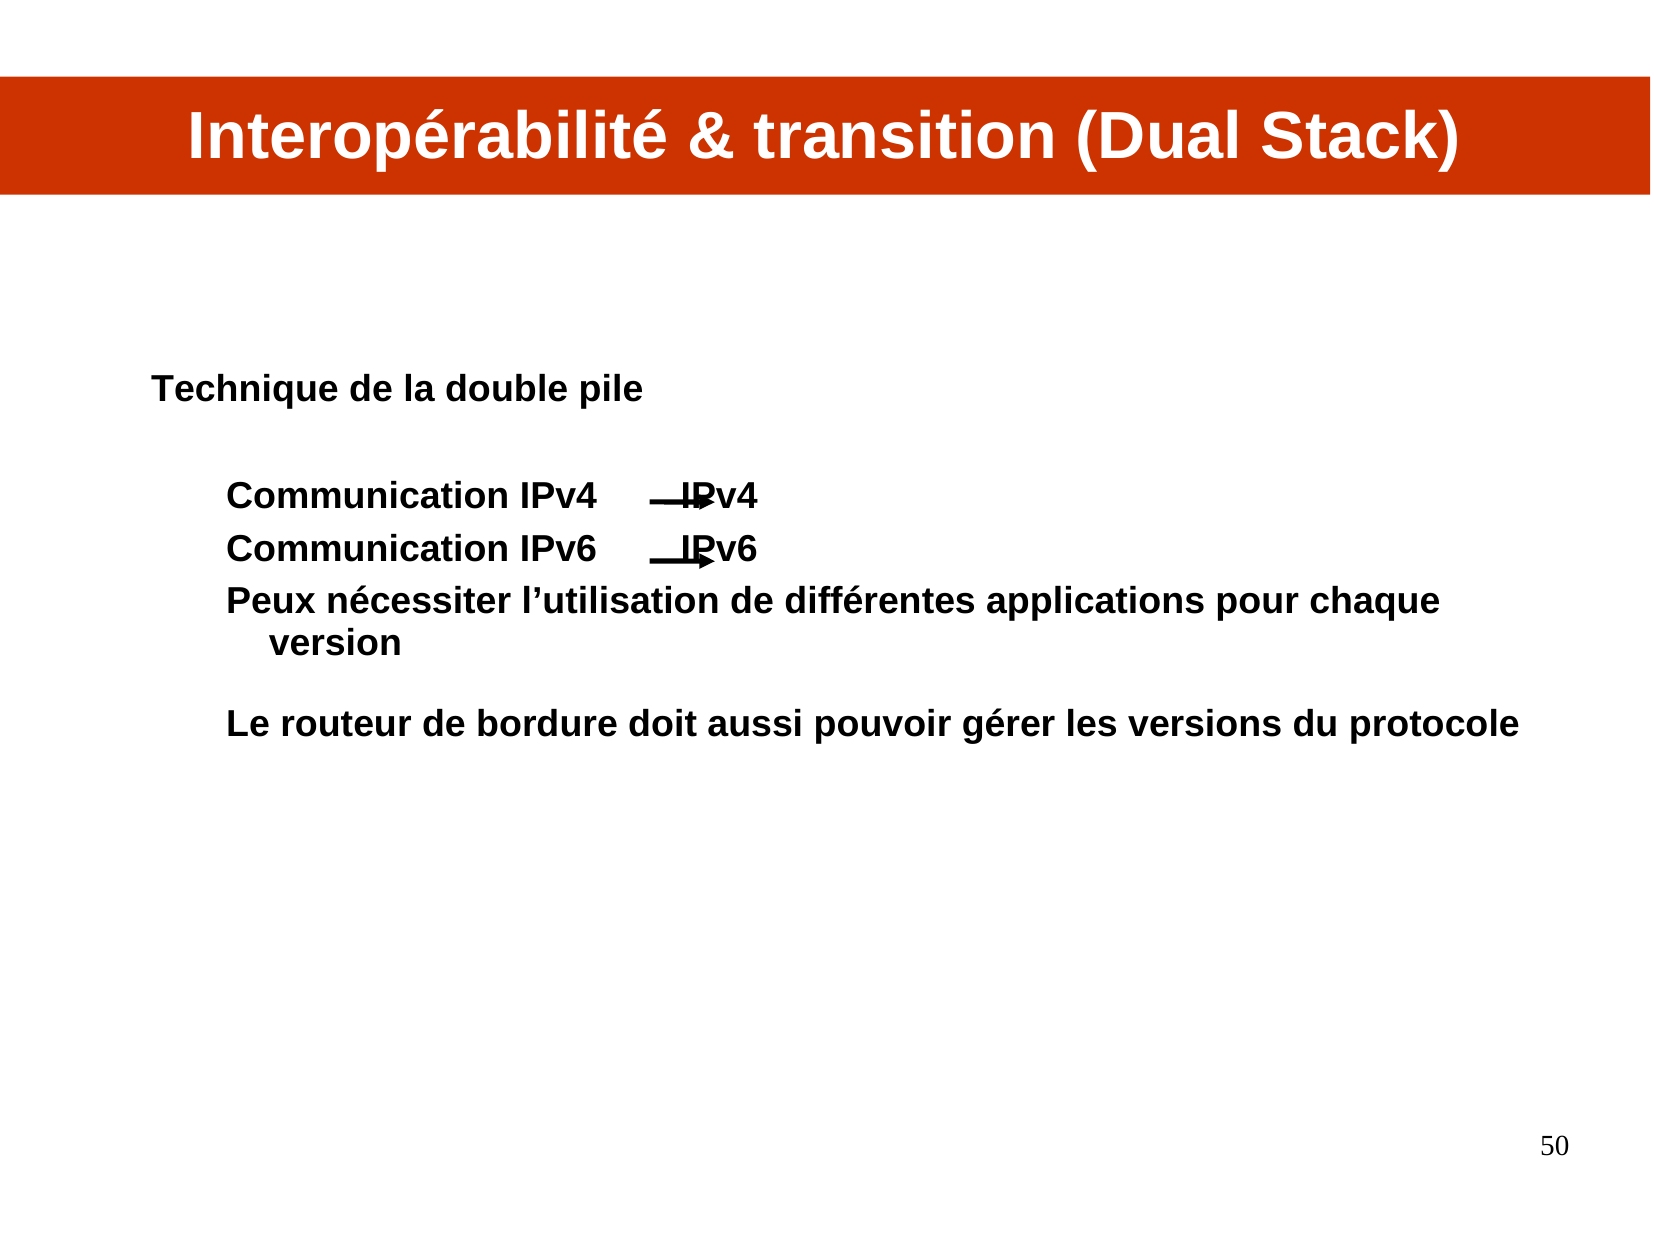

# Interopérabilité & transition (Dual Stack)
Technique de la double pile
Communication IPv4 IPv4
Communication IPv6 IPv6
Peux nécessiter l’utilisation de différentes applications pour chaque version
Le routeur de bordure doit aussi pouvoir gérer les versions du protocole